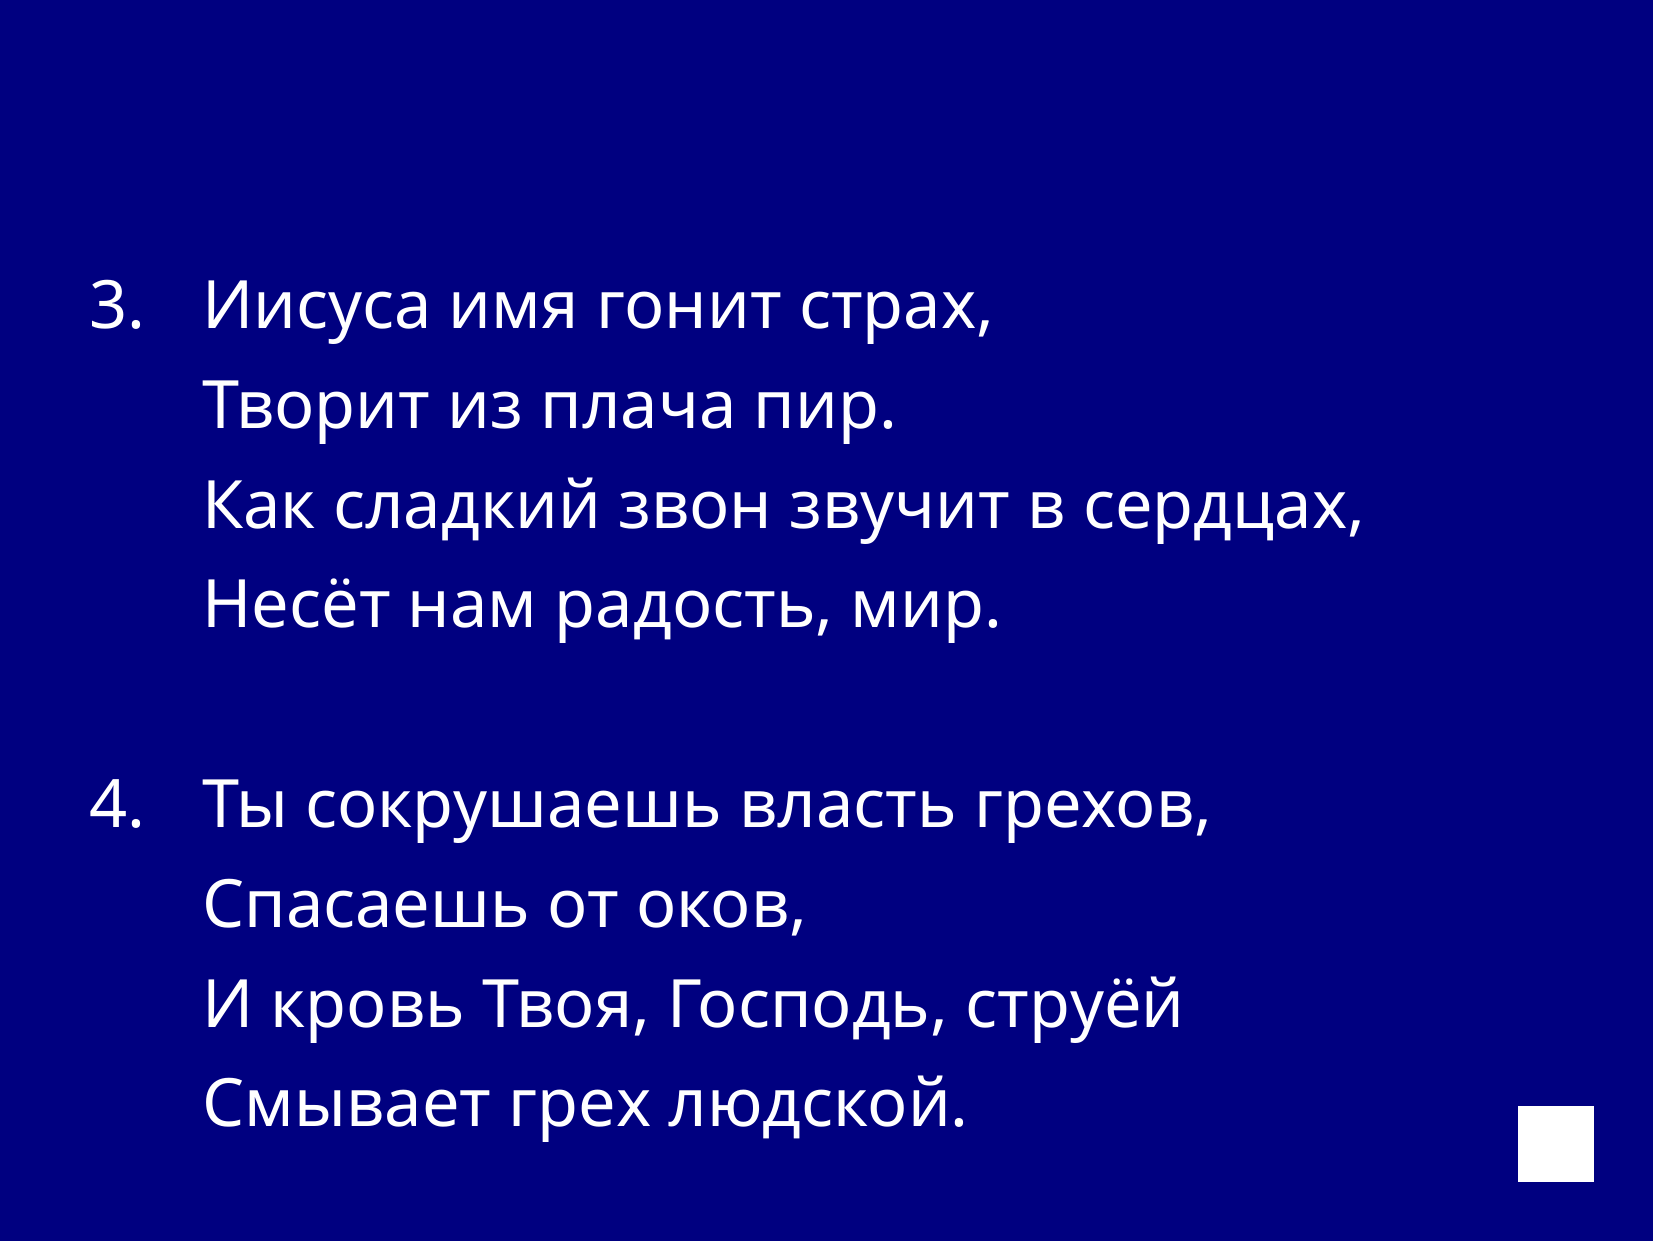

3.	Иисуса имя гонит страх,
	Творит из плача пир.
	Как сладкий звон звучит в сердцах,
	Несёт нам радость, мир.
4.	Ты сокрушаешь власть грехов,
	Спасаешь от оков,
	И кровь Твоя, Господь, струёй
	Смывает грех людской.